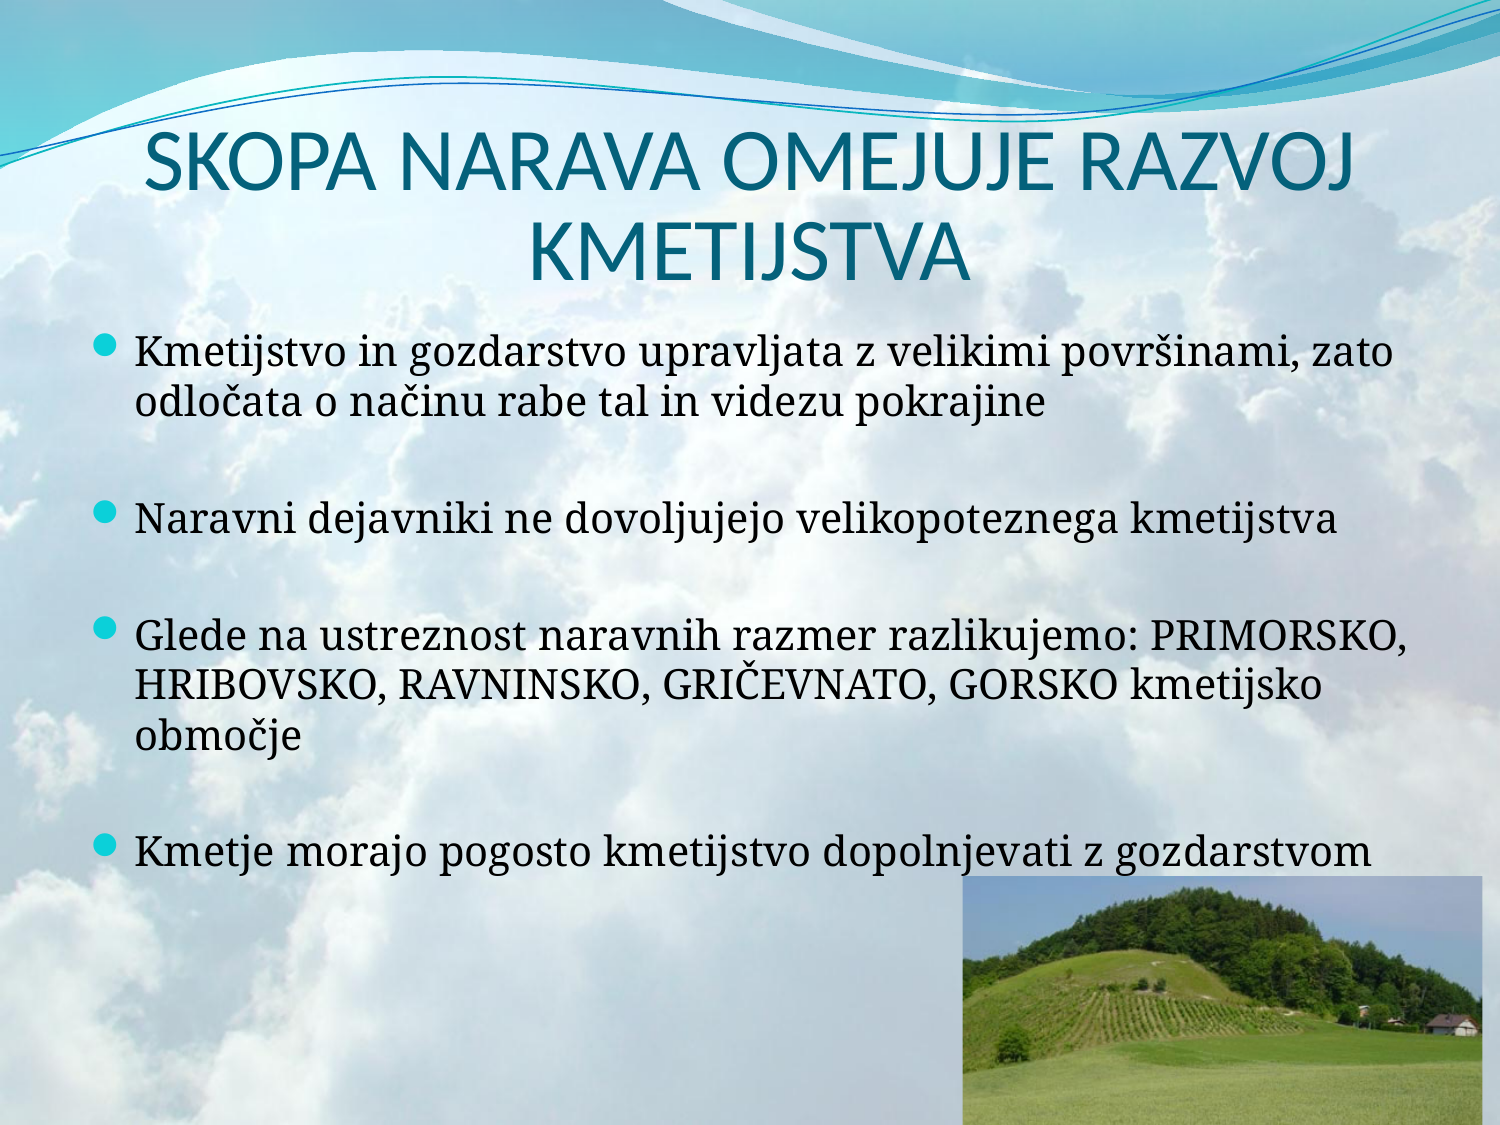

# SKOPA NARAVA OMEJUJE RAZVOJ KMETIJSTVA
Kmetijstvo in gozdarstvo upravljata z velikimi površinami, zato odločata o načinu rabe tal in videzu pokrajine
Naravni dejavniki ne dovoljujejo velikopoteznega kmetijstva
Glede na ustreznost naravnih razmer razlikujemo: PRIMORSKO, HRIBOVSKO, RAVNINSKO, GRIČEVNATO, GORSKO kmetijsko območje
Kmetje morajo pogosto kmetijstvo dopolnjevati z gozdarstvom